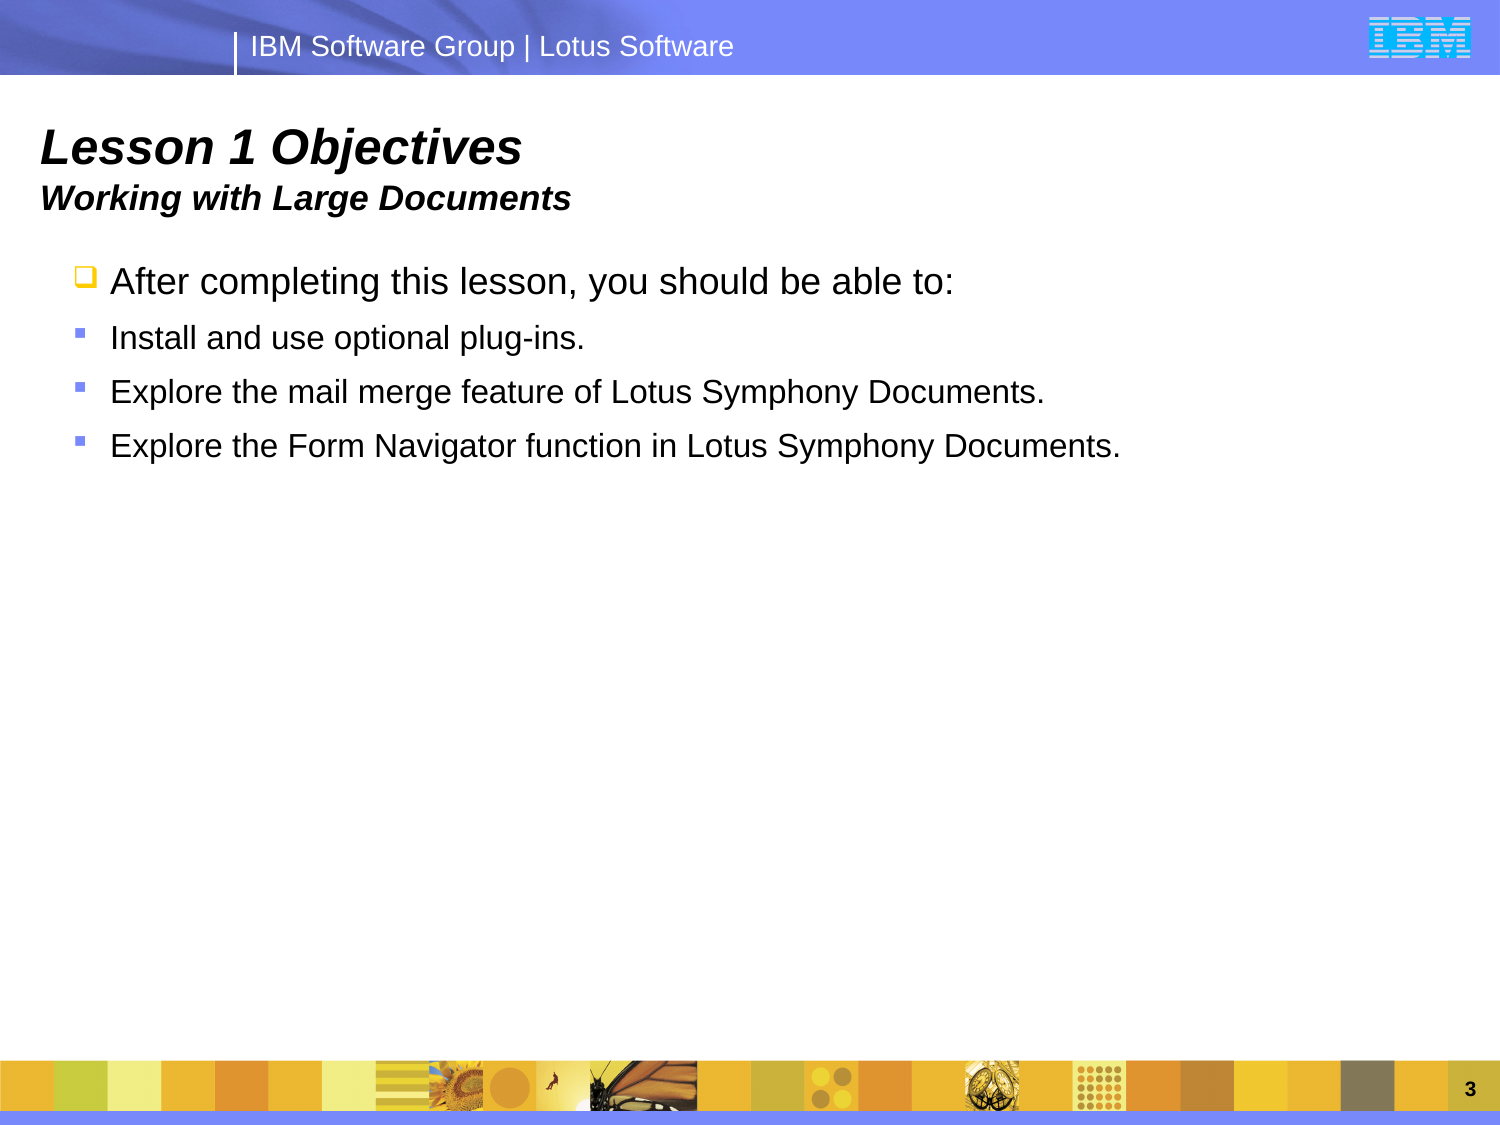

# Lesson 1 Objectives Working with Large Documents
After completing this lesson, you should be able to:
Install and use optional plug-ins.
Explore the mail merge feature of Lotus Symphony Documents.
Explore the Form Navigator function in Lotus Symphony Documents.
3